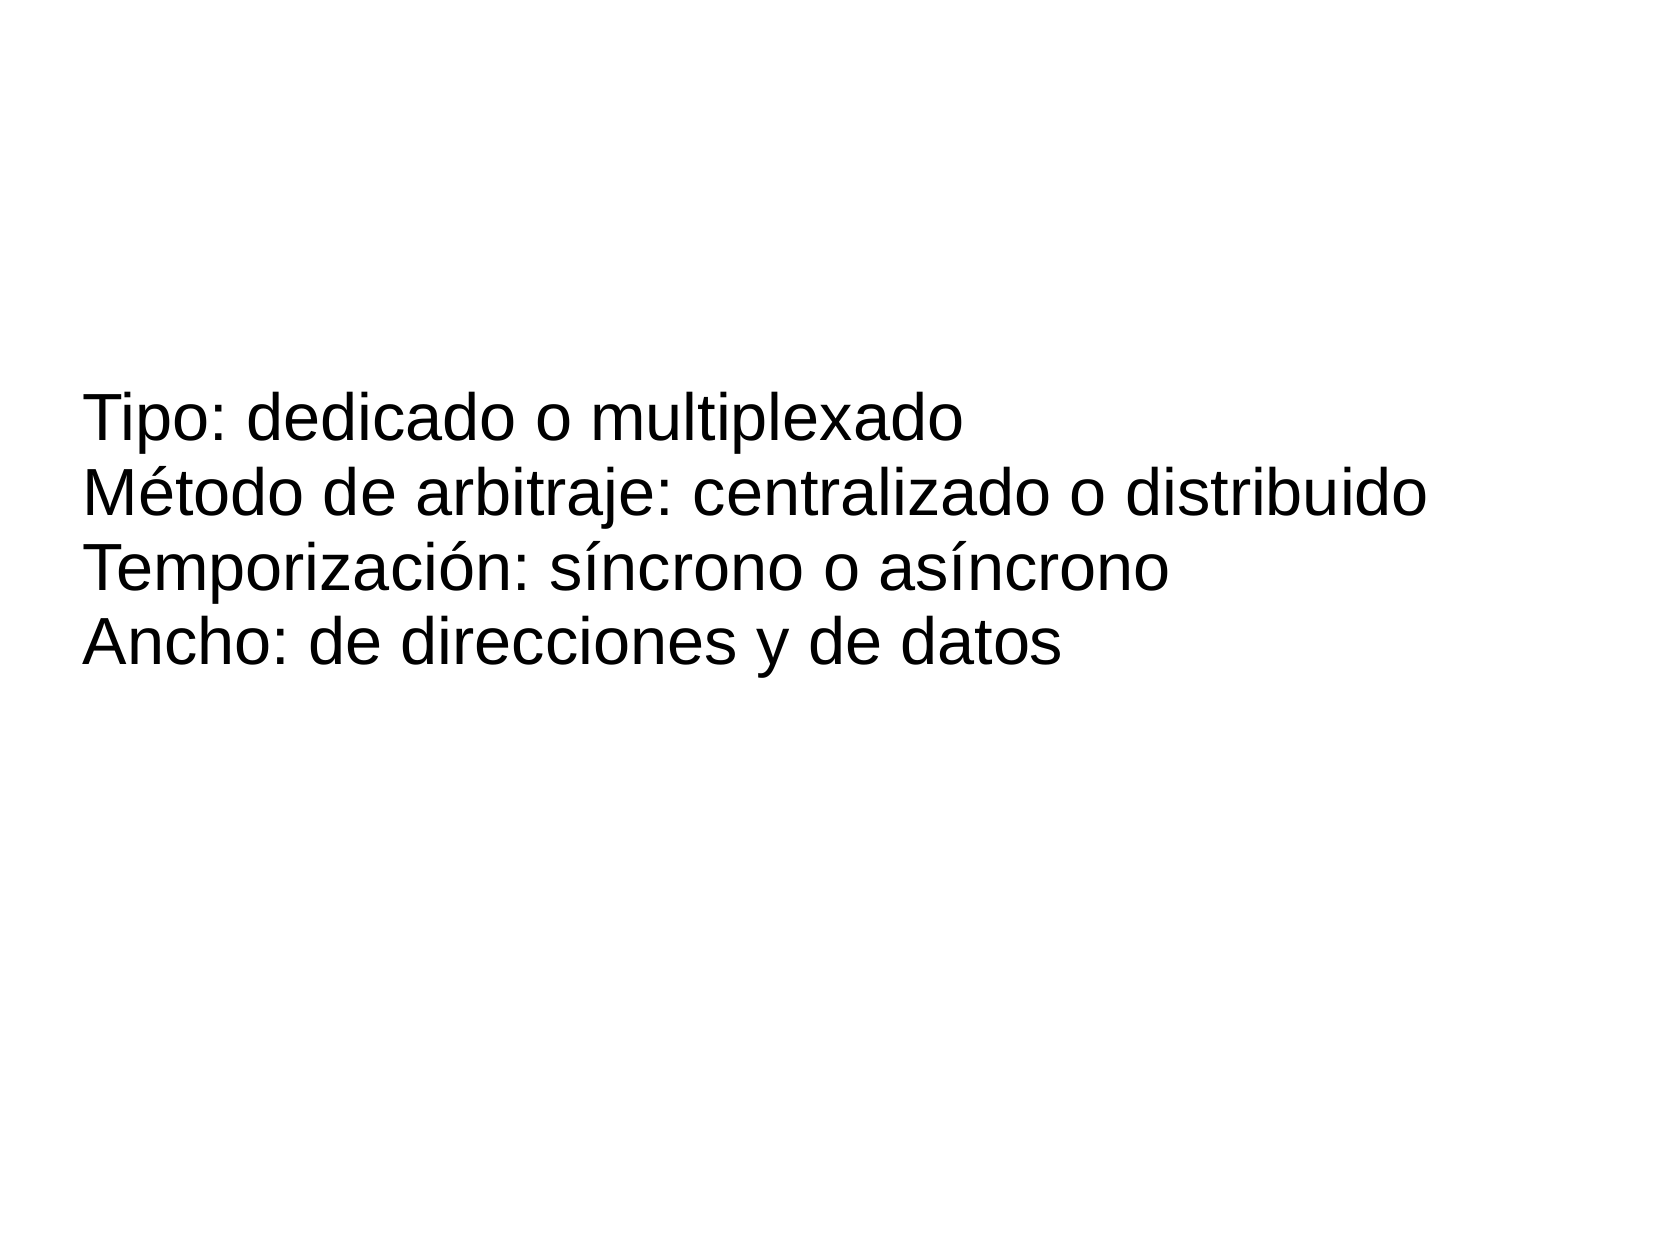

# Tipo: dedicado o multiplexado
Método de arbitraje: centralizado o distribuido
Temporización: síncrono o asíncrono
Ancho: de direcciones y de datos